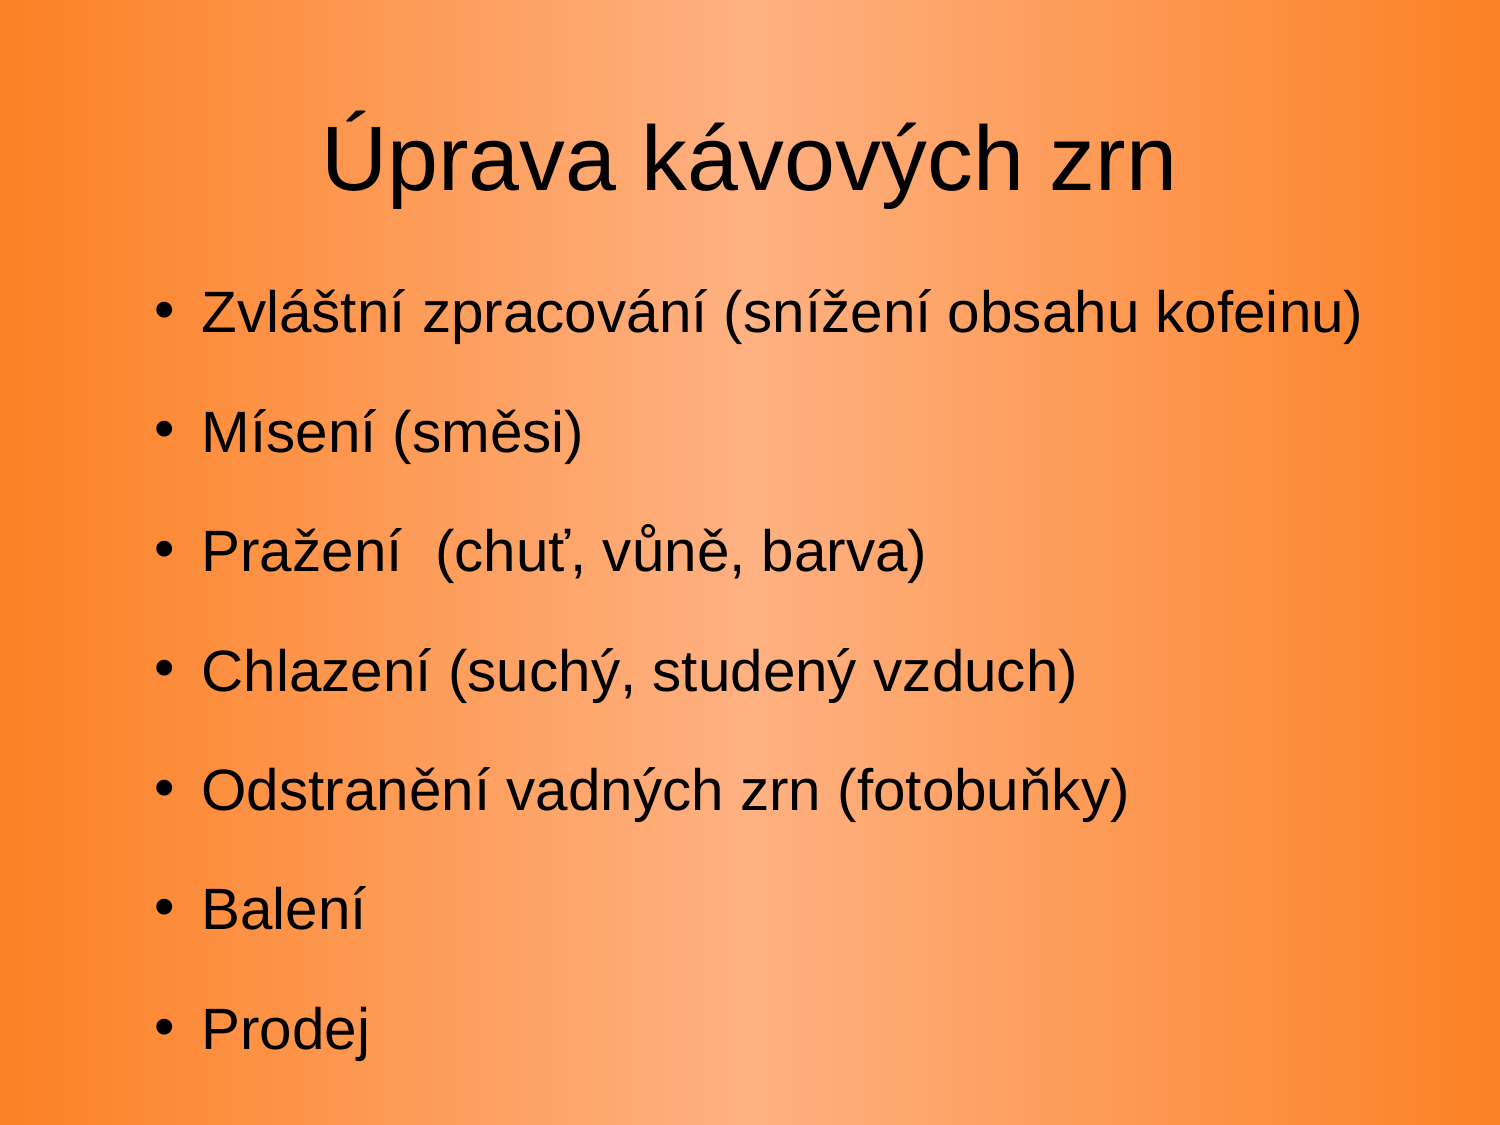

# Úprava kávových zrn
Zvláštní zpracování (snížení obsahu kofeinu)
Mísení (směsi)
Pražení (chuť, vůně, barva)
Chlazení (suchý, studený vzduch)
Odstranění vadných zrn (fotobuňky)
Balení
Prodej